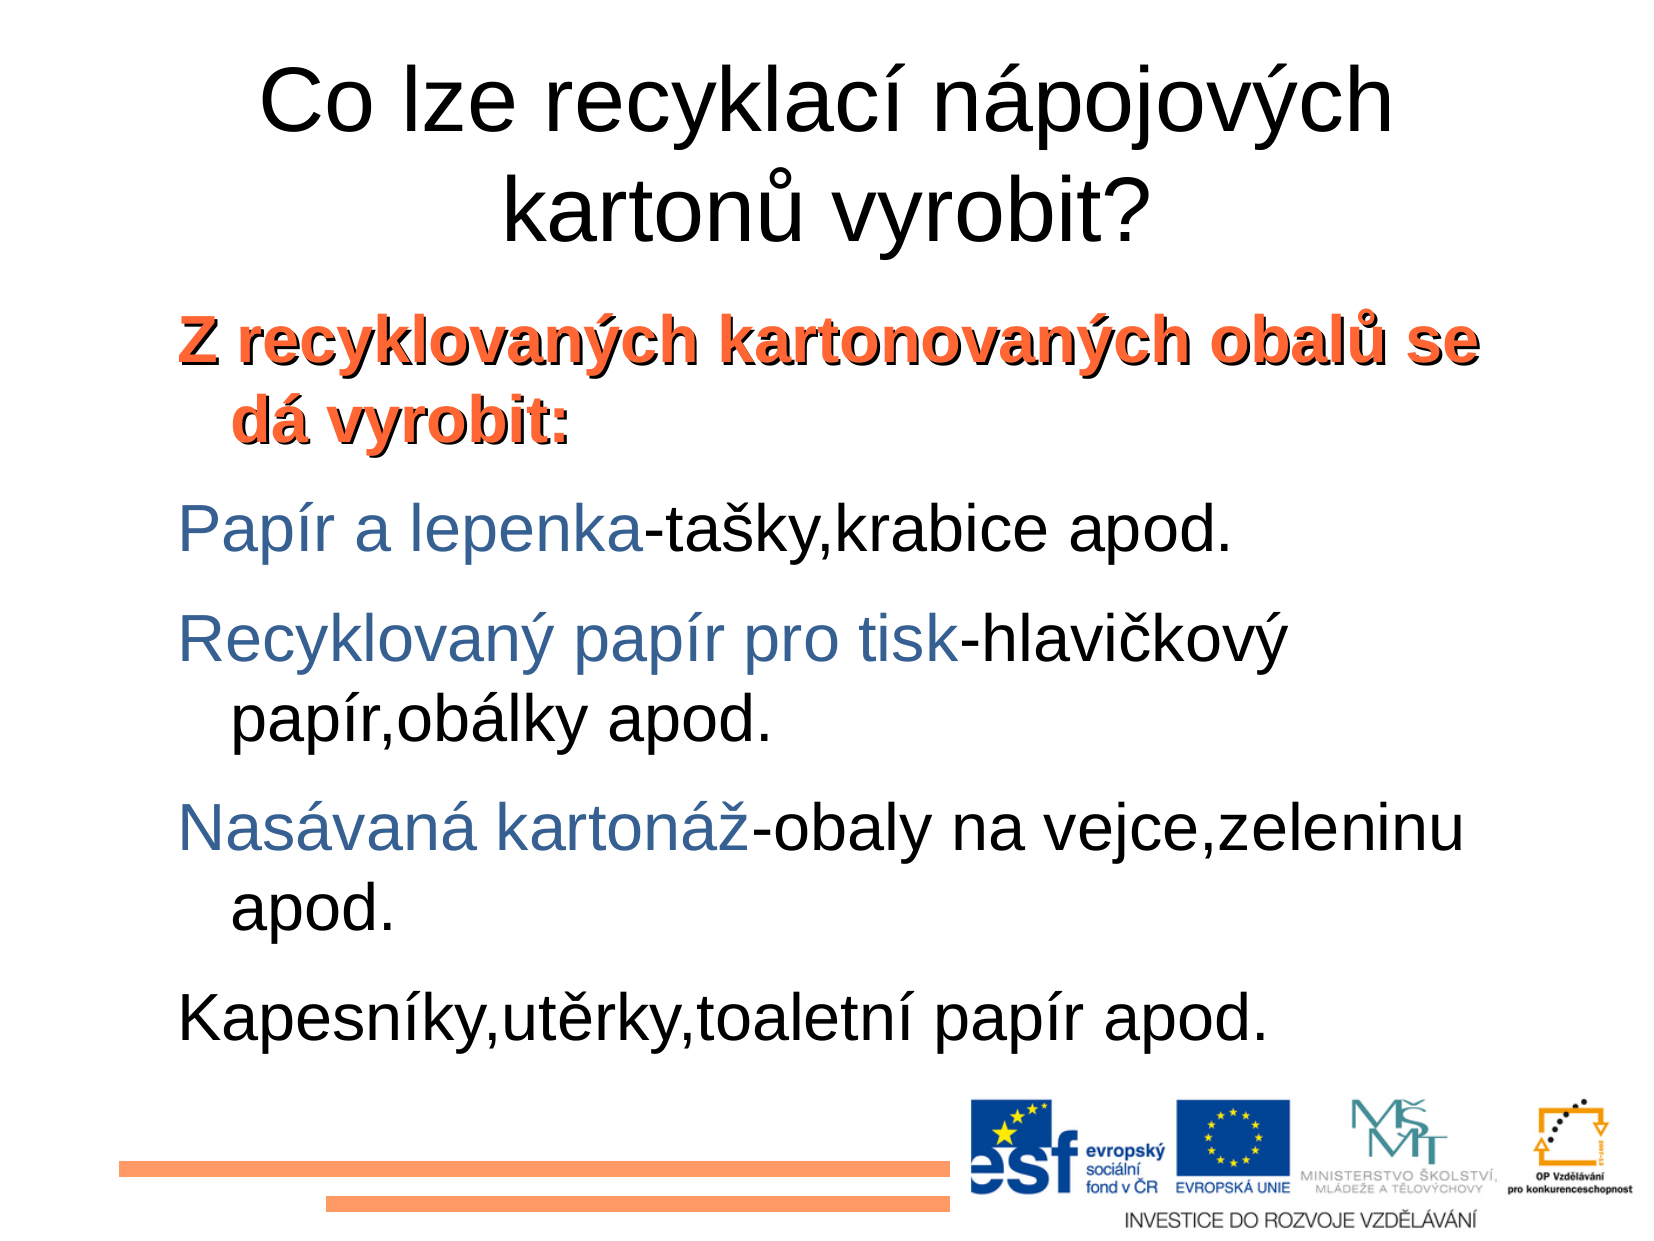

# Co lze recyklací nápojových kartonů vyrobit?
Z recyklovaných kartonovaných obalů se dá vyrobit:
Papír a lepenka-tašky,krabice apod.
Recyklovaný papír pro tisk-hlavičkový papír,obálky apod.
Nasávaná kartonáž-obaly na vejce,zeleninu apod.
Kapesníky,utěrky,toaletní papír apod.